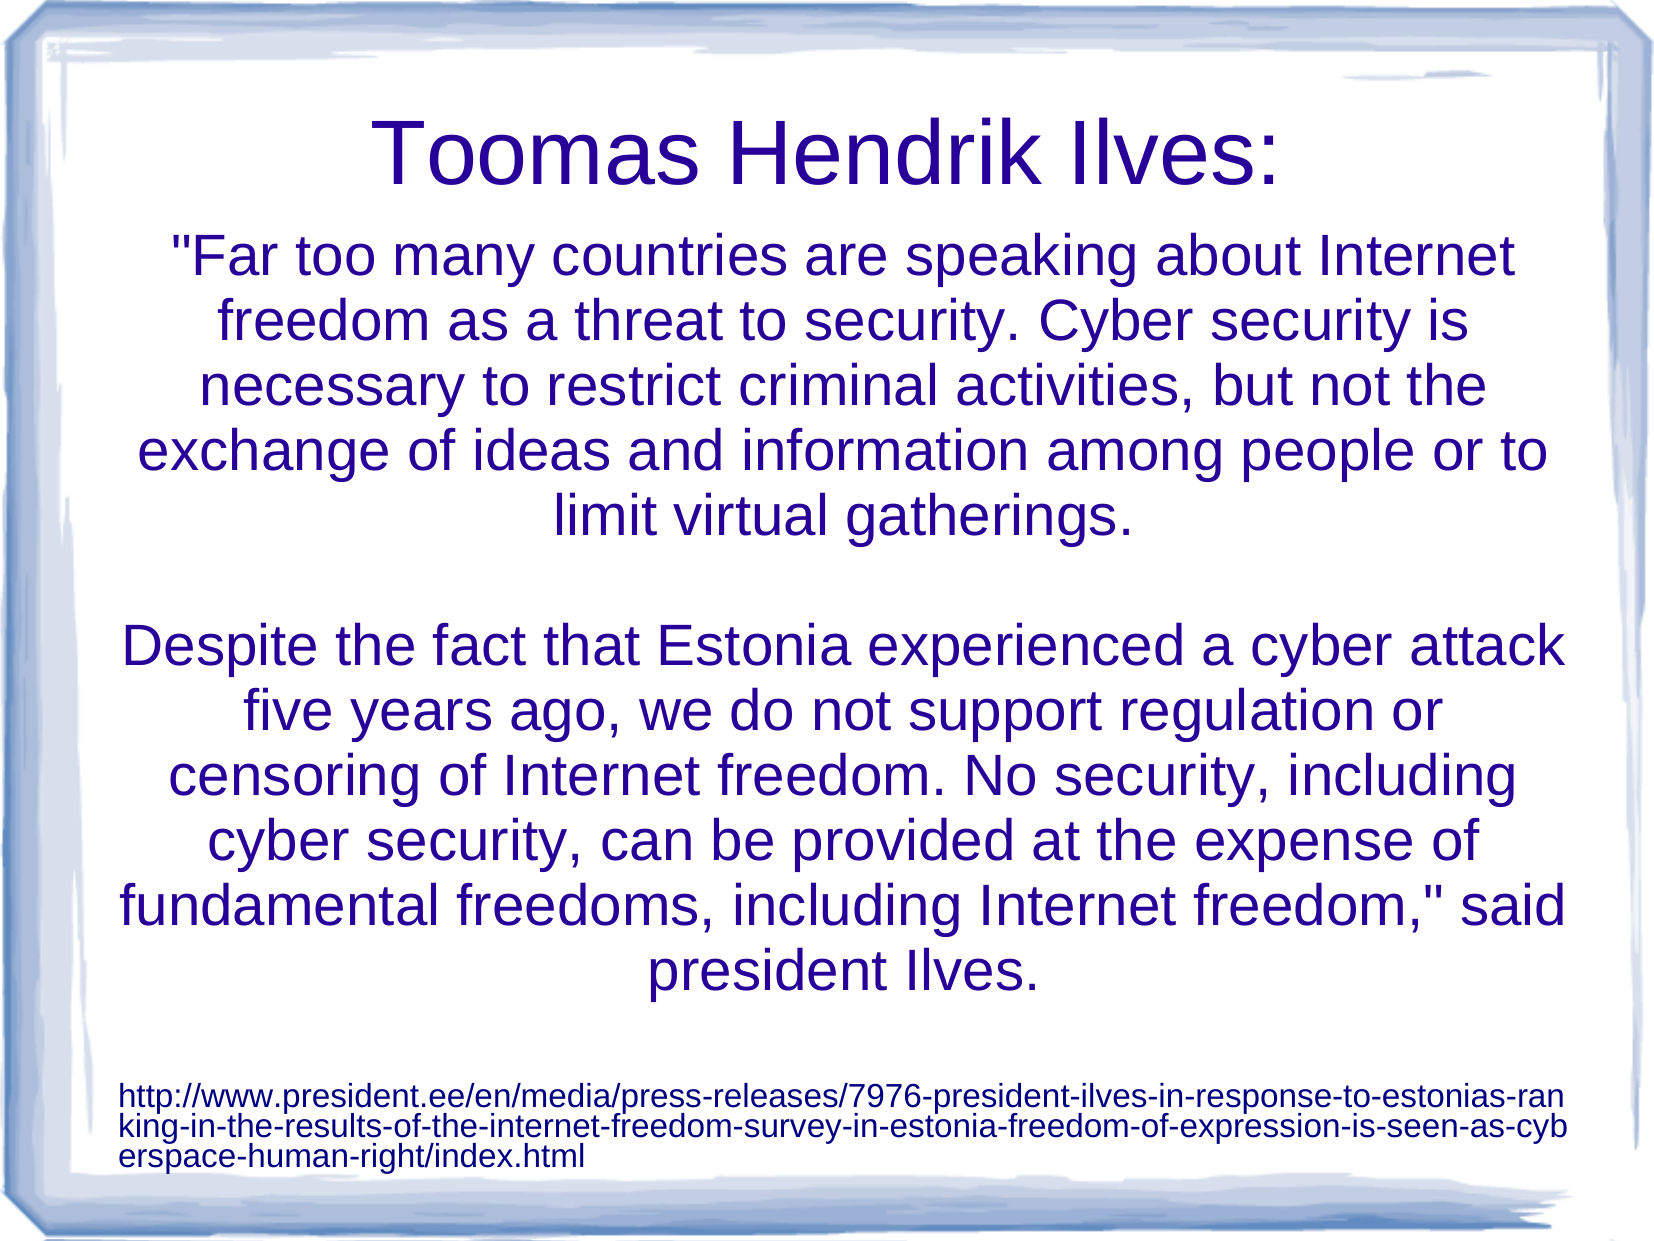

# Toomas Hendrik Ilves:
"Far too many countries are speaking about Internet freedom as a threat to security. Cyber security is necessary to restrict criminal activities, but not the exchange of ideas and information among people or to limit virtual gatherings.
Despite the fact that Estonia experienced a cyber attack five years ago, we do not support regulation or censoring of Internet freedom. No security, including cyber security, can be provided at the expense of fundamental freedoms, including Internet freedom," said president Ilves.
http://www.president.ee/en/media/press-releases/7976-president-ilves-in-response-to-estonias-ranking-in-the-results-of-the-internet-freedom-survey-in-estonia-freedom-of-expression-is-seen-as-cyberspace-human-right/index.html